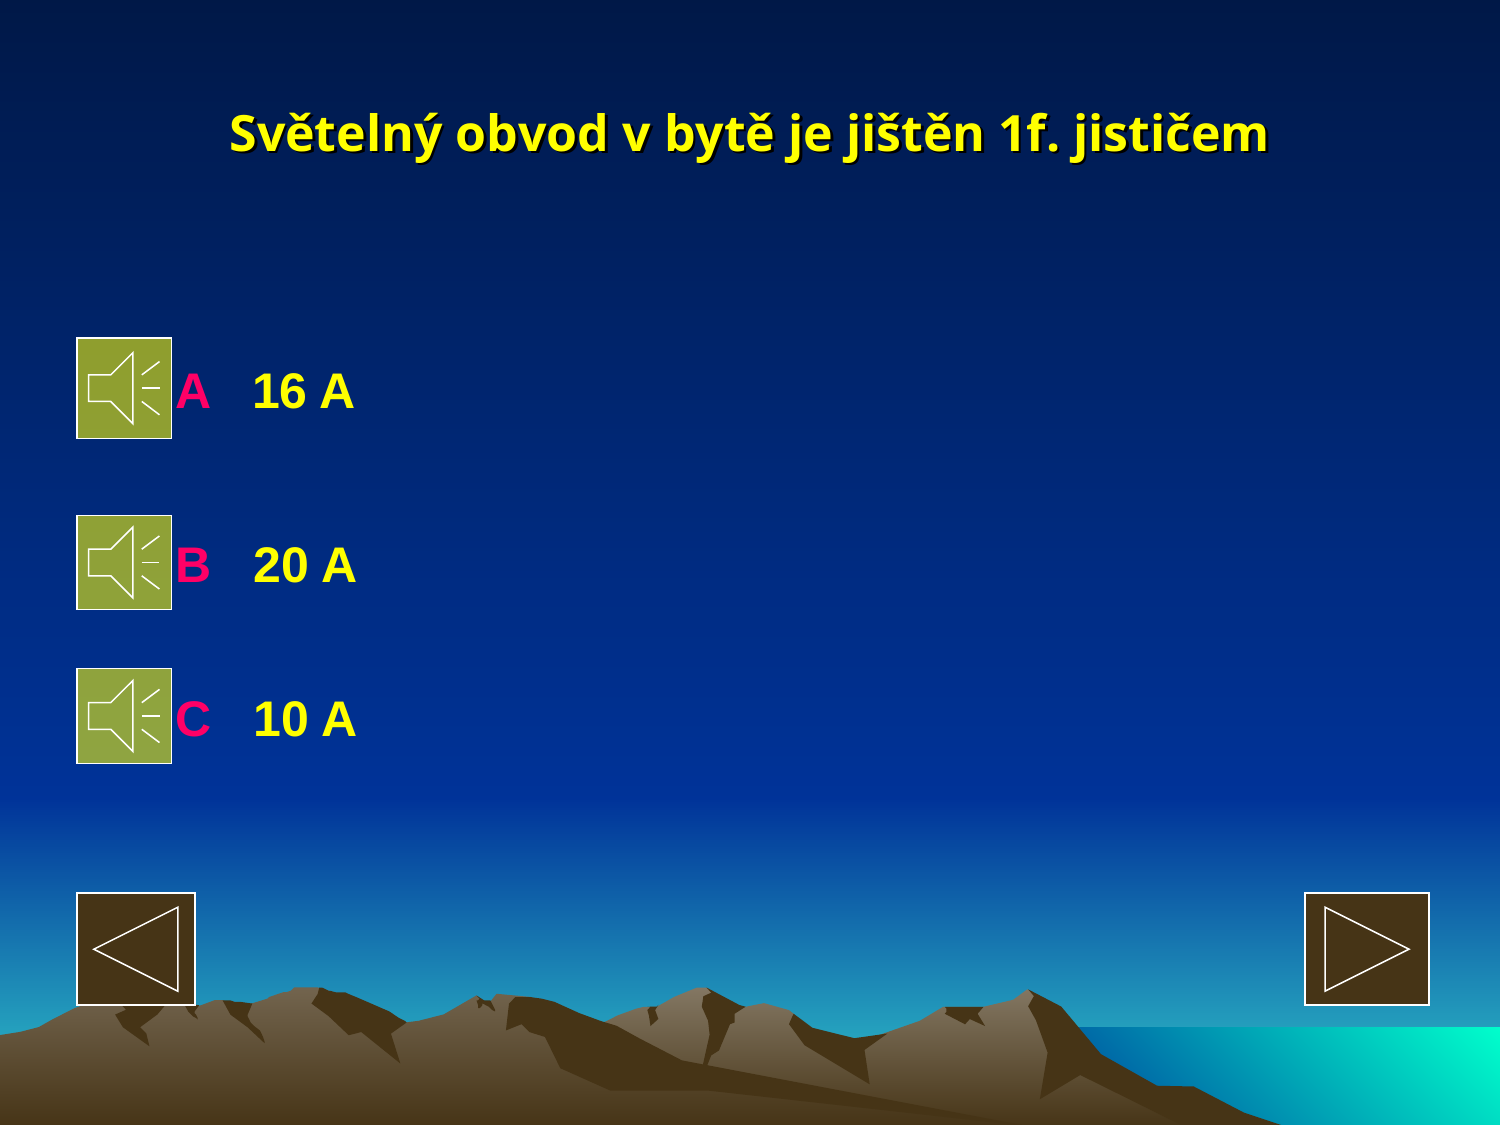

# Světelný obvod v bytě je jištěn 1f. jističem
 A 16 A
 B 20 A
 C 10 A